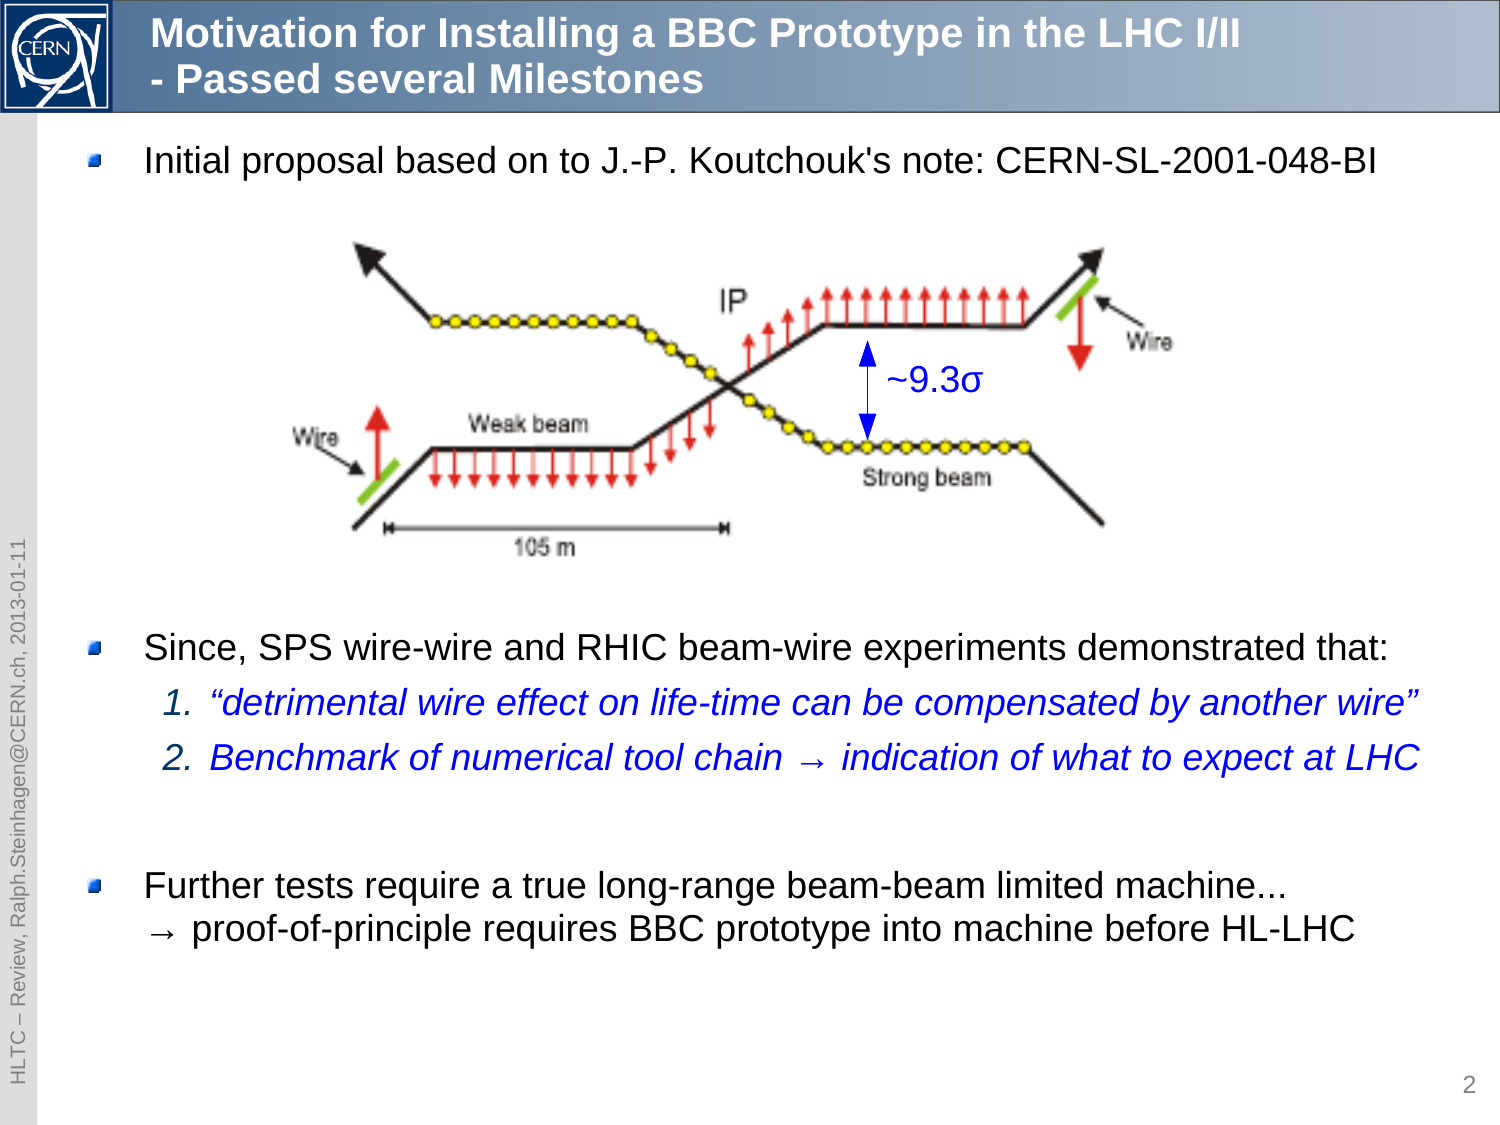

# Motivation for Installing a BBC Prototype in the LHC I/II - Passed several Milestones
Initial proposal based on to J.-P. Koutchouk's note: CERN-SL-2001-048-BI
Since, SPS wire-wire and RHIC beam-wire experiments demonstrated that:
“detrimental wire effect on life-time can be compensated by another wire”
Benchmark of numerical tool chain → indication of what to expect at LHC
Further tests require a true long-range beam-beam limited machine... 	 → proof-of-principle requires BBC prototype into machine before HL-LHC
~9.3σ